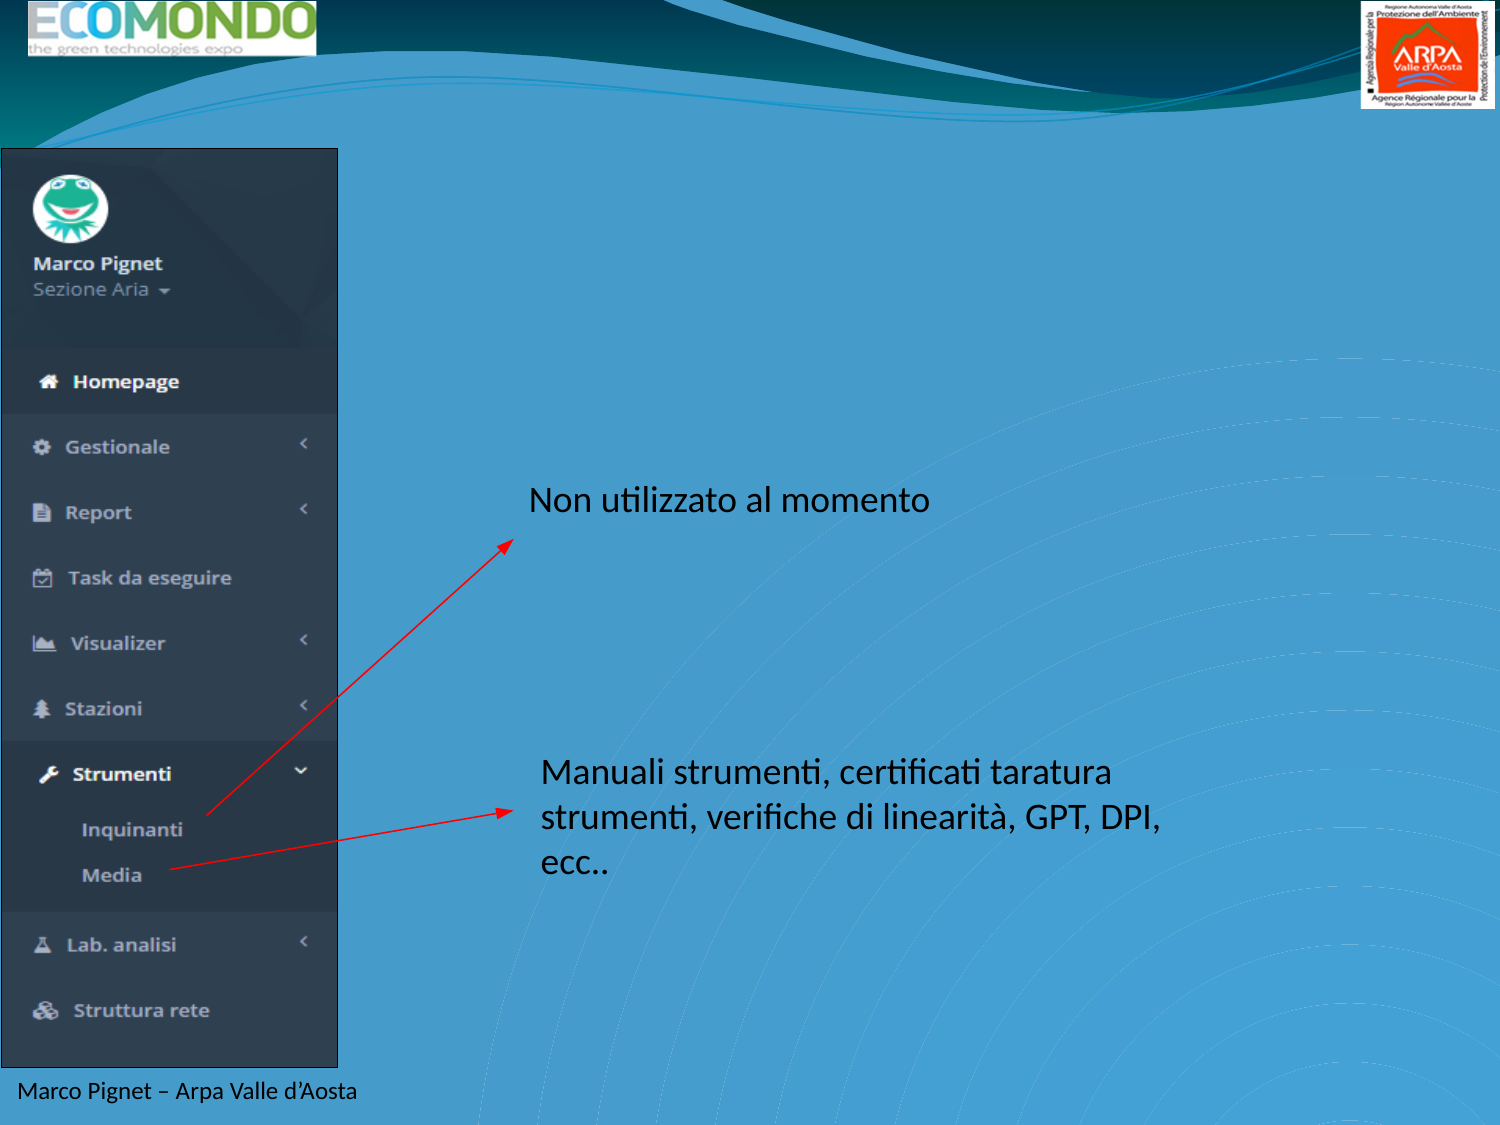

Non utilizzato al momento
Manuali strumenti, certificati taratura strumenti, verifiche di linearità, GPT, DPI, ecc..
Marco Pignet – Arpa Valle d’Aosta